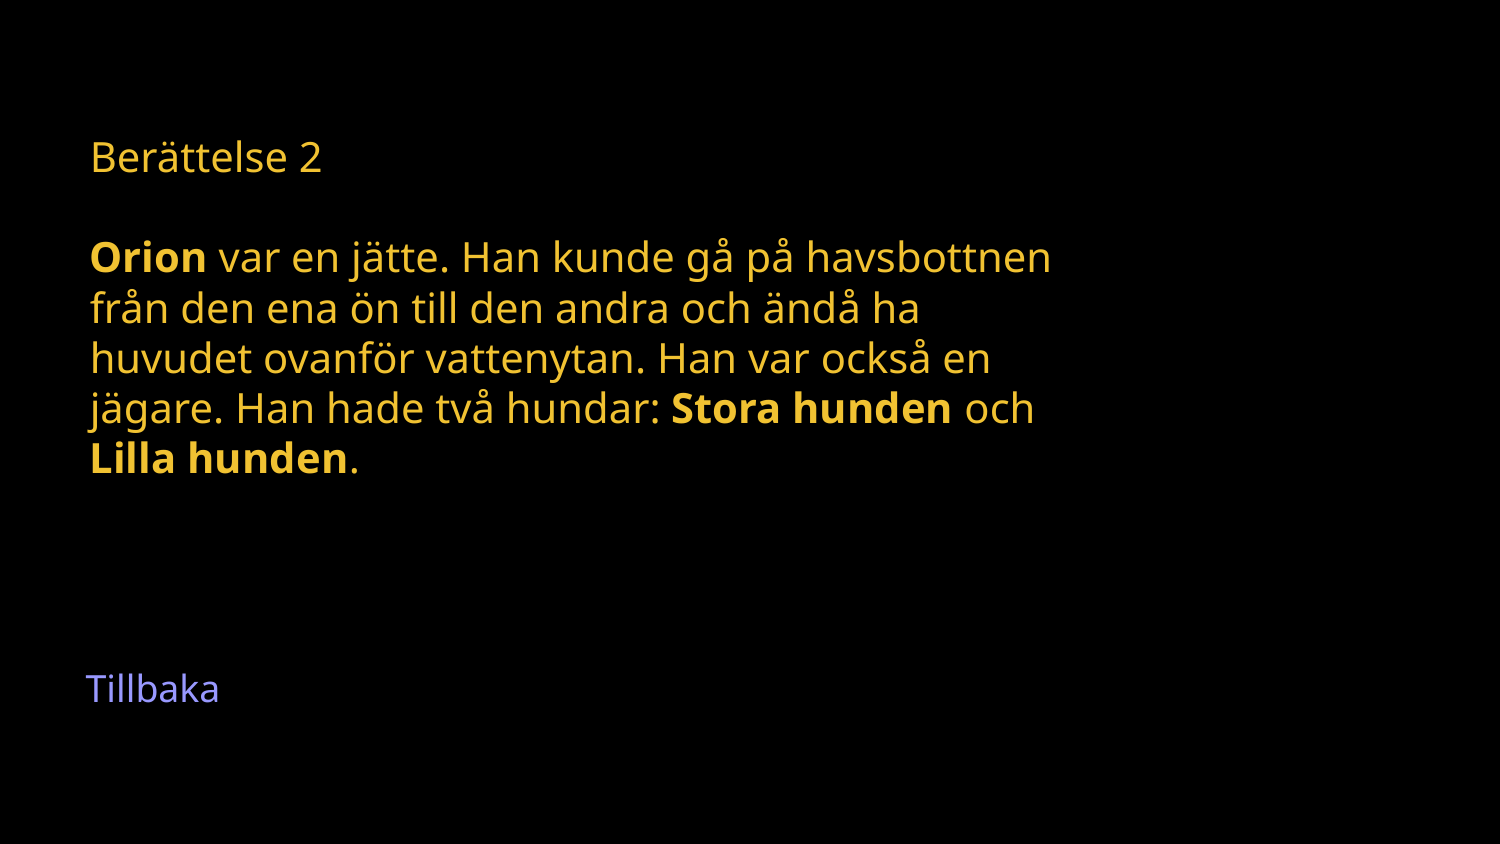

Berättelse 2
Orion var en jätte. Han kunde gå på havsbottnen
från den ena ön till den andra och ändå ha
huvudet ovanför vattenytan. Han var också en
jägare. Han hade två hundar: Stora hunden och
Lilla hunden.
Tillbaka